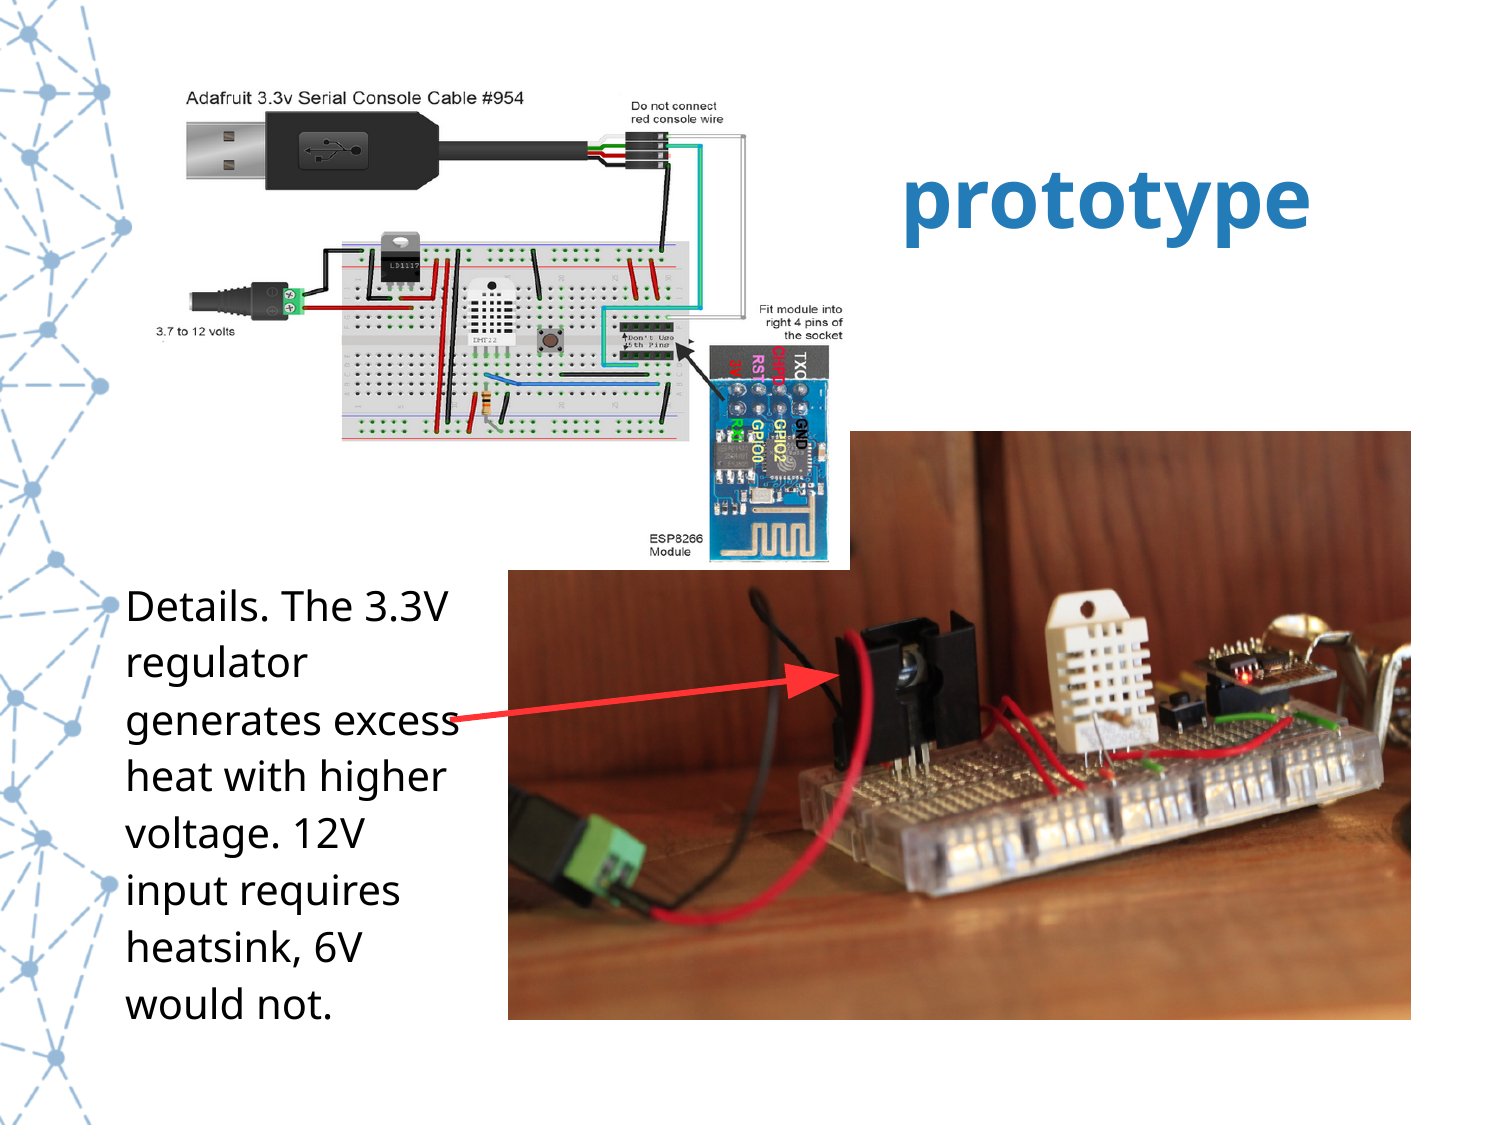

# prototype
Details. The 3.3V regulator generates excess heat with higher voltage. 12V input requires heatsink, 6V would not.